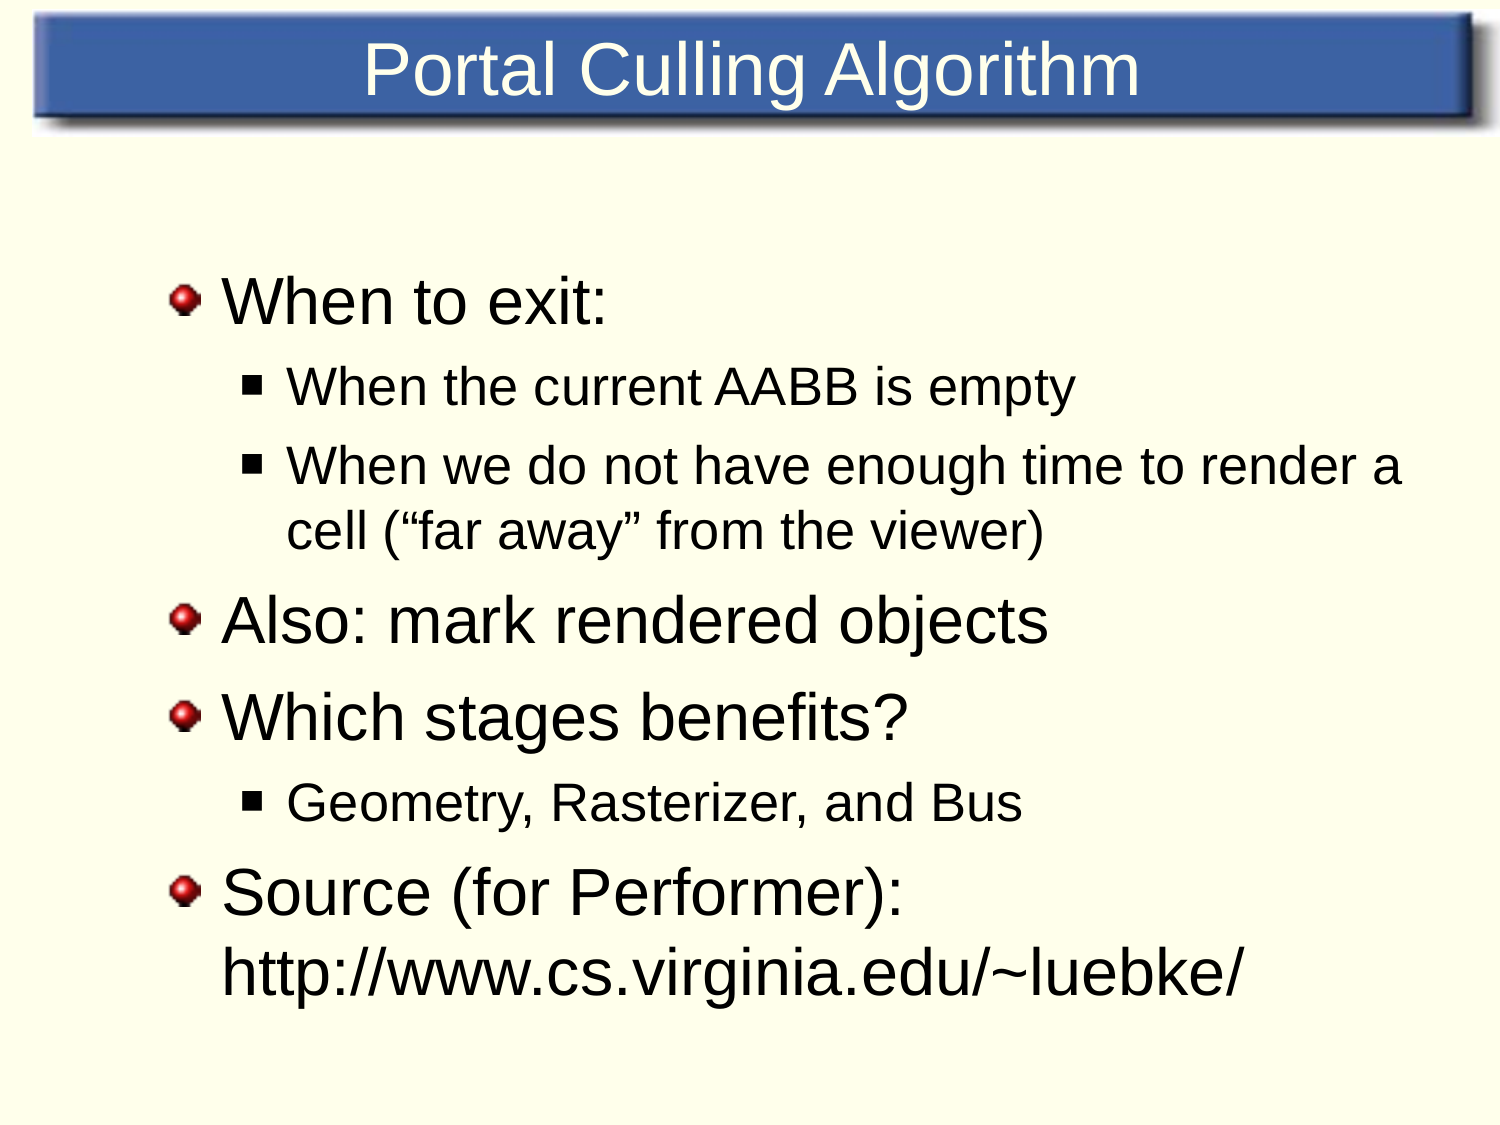

# Portal Culling Algorithm
When to exit:
When the current AABB is empty
When we do not have enough time to render a cell (“far away” from the viewer)
Also: mark rendered objects
Which stages benefits?
Geometry, Rasterizer, and Bus
Source (for Performer): http://www.cs.virginia.edu/~luebke/